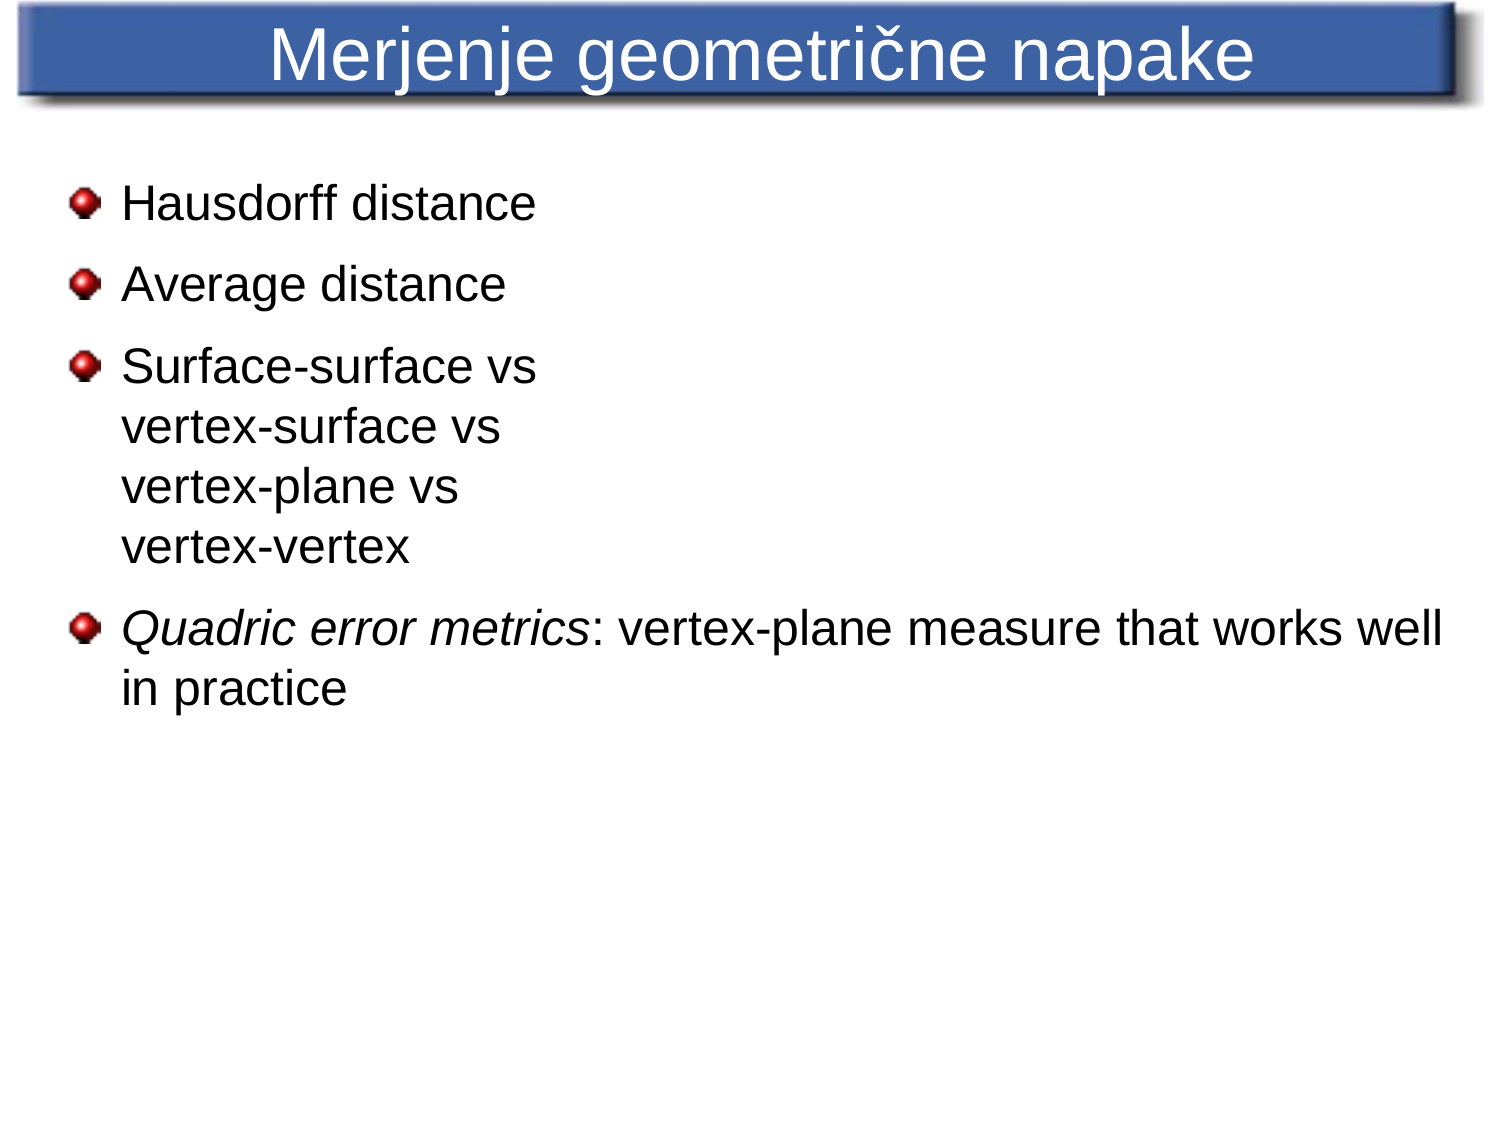

# Merjenje geometrične napake
Hausdorff distance
Average distance
Surface-surface vs
vertex-surface vs
vertex-plane vs
vertex-vertex
Quadric error metrics: vertex-plane measure that works well in practice